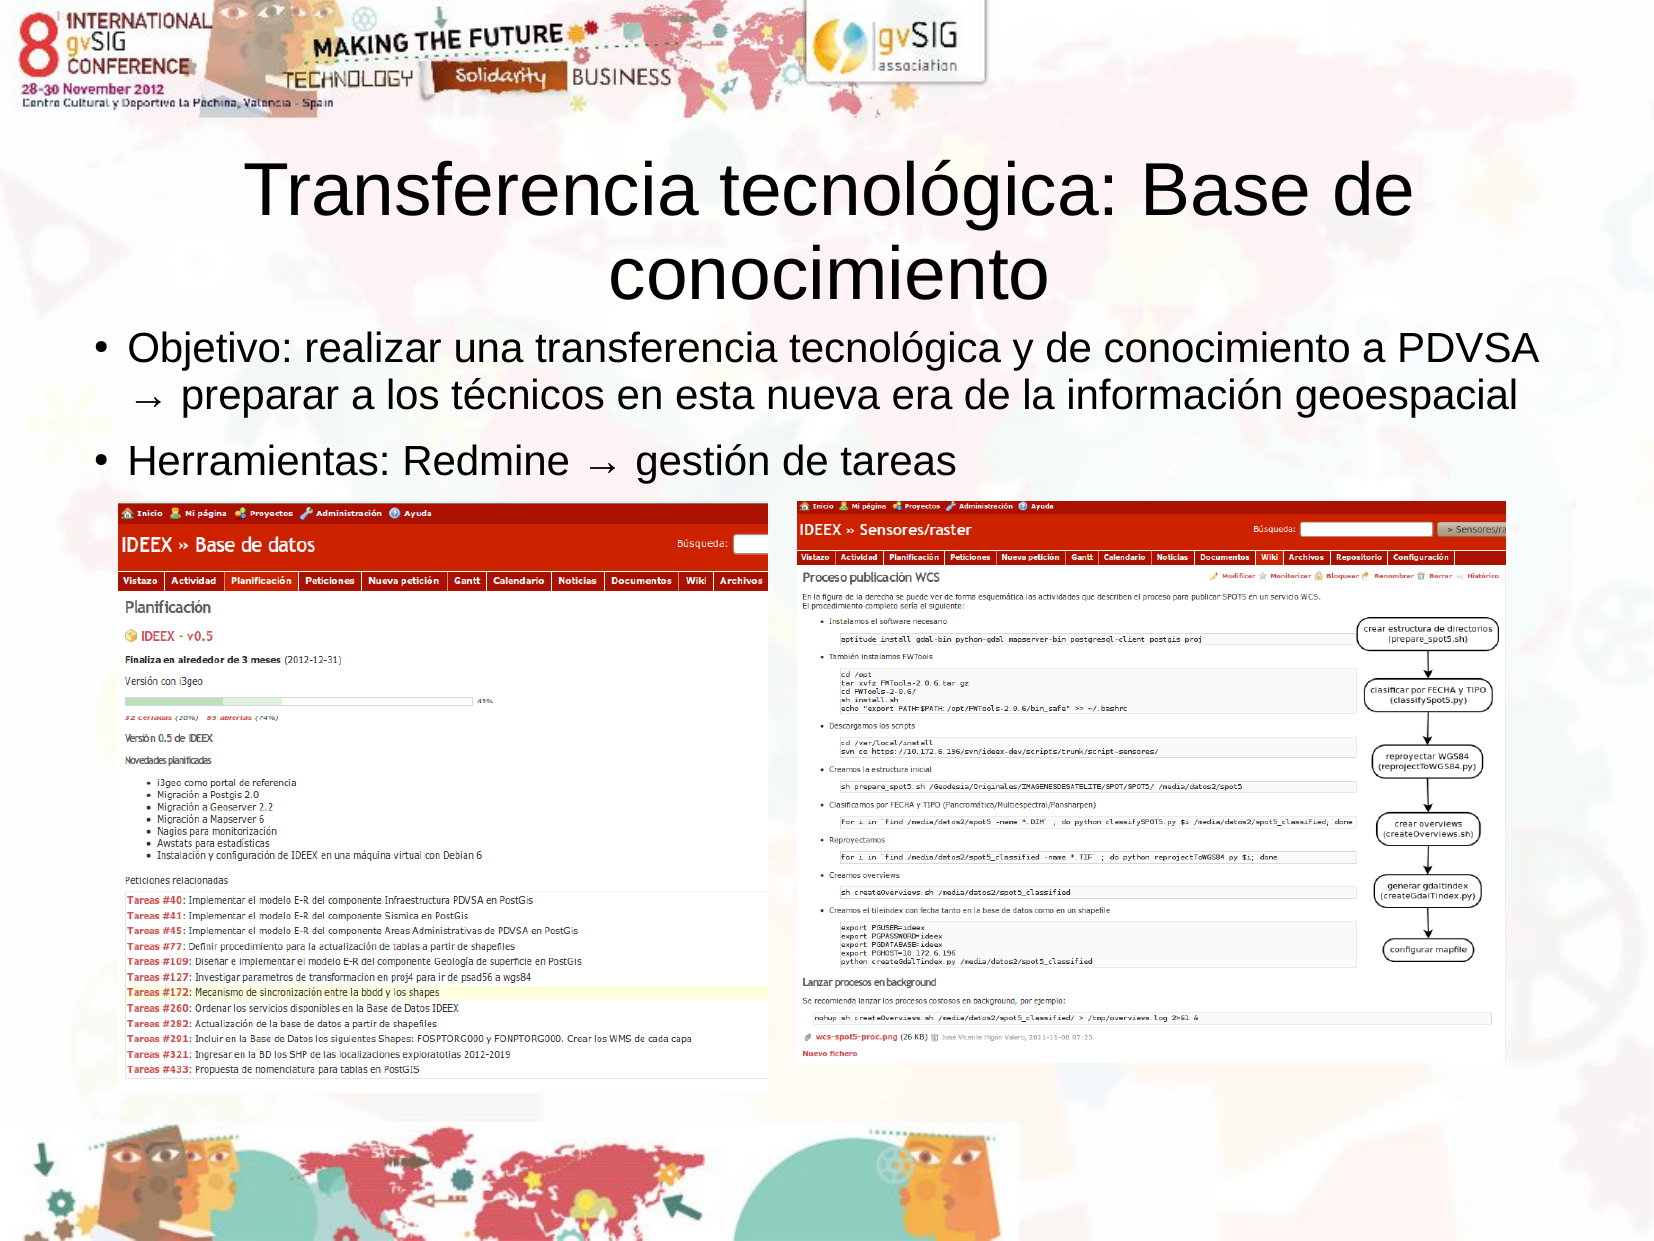

# Transferencia tecnológica: Base de conocimiento
Objetivo: realizar una transferencia tecnológica y de conocimiento a PDVSA → preparar a los técnicos en esta nueva era de la información geoespacial
Herramientas: Redmine → gestión de tareas